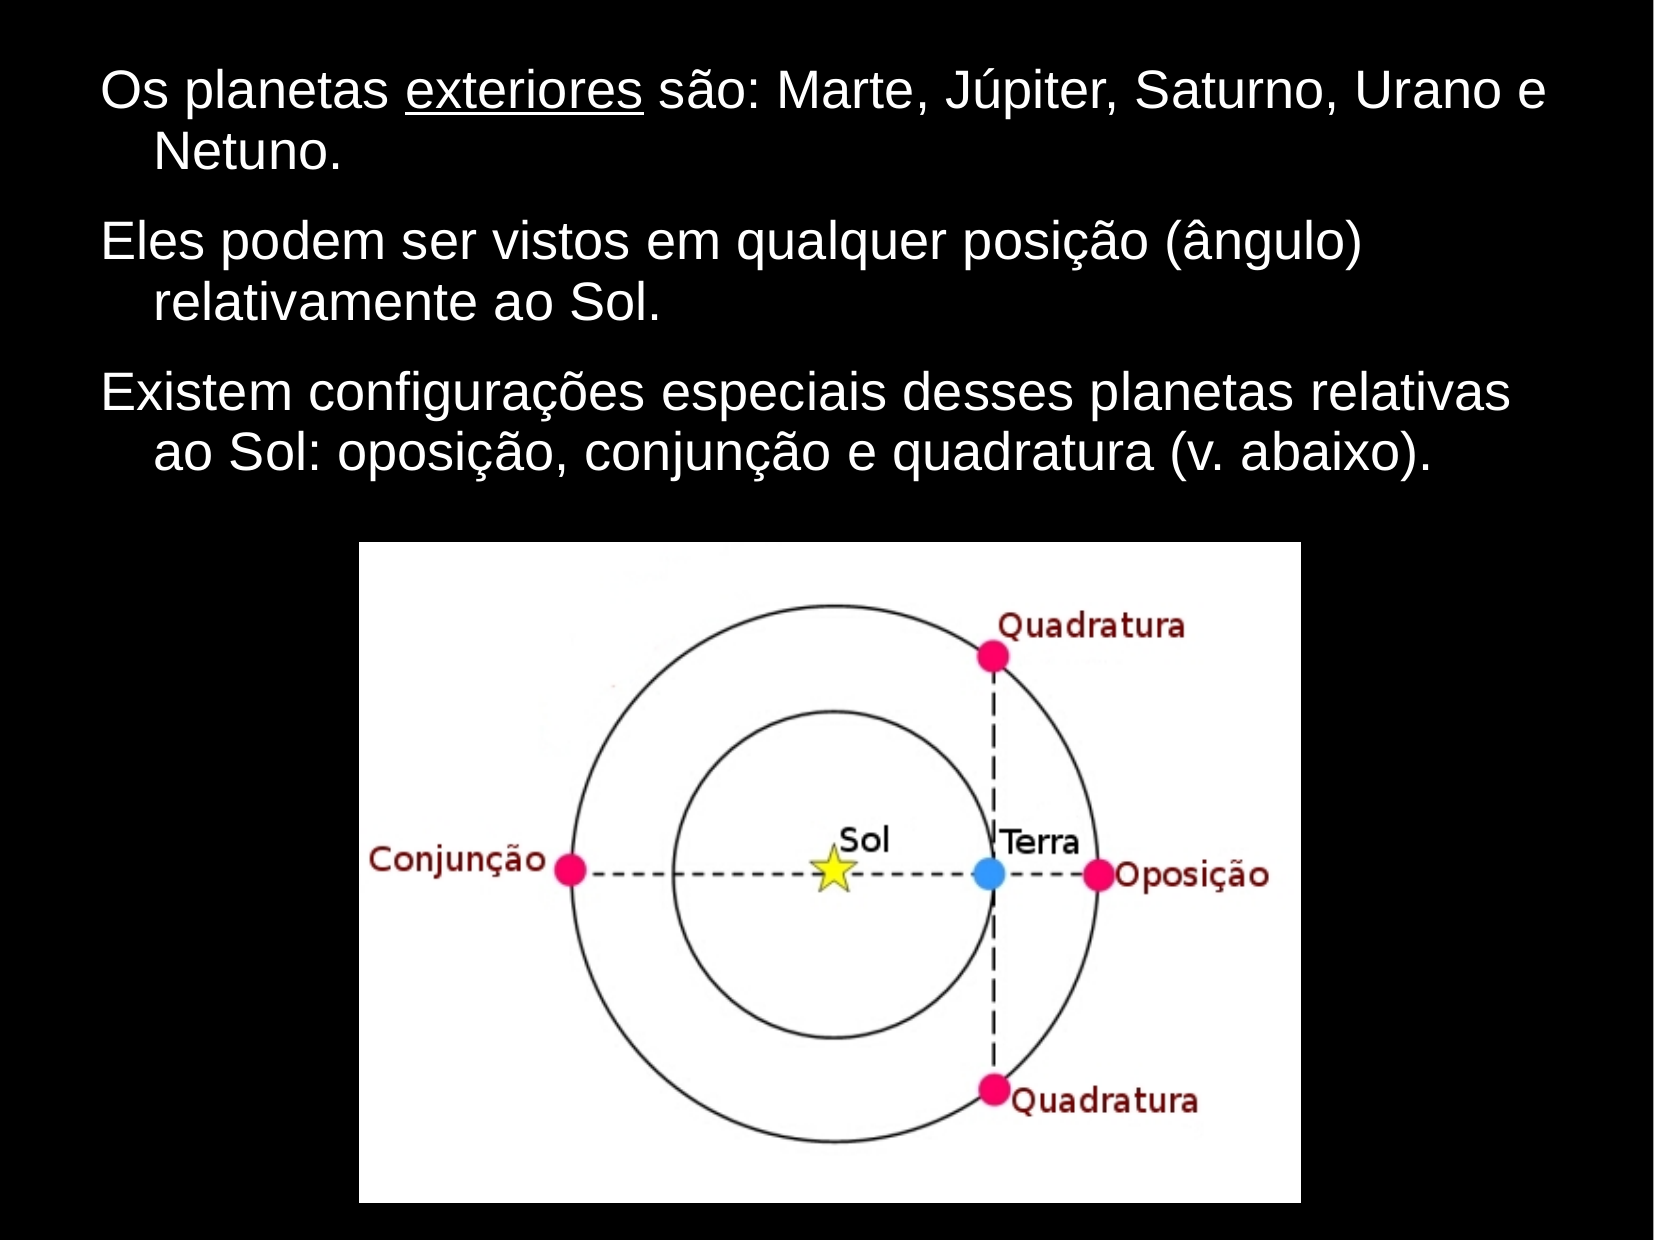

#
Os planetas exteriores são: Marte, Júpiter, Saturno, Urano e Netuno.
Eles podem ser vistos em qualquer posição (ângulo) relativamente ao Sol.
Existem configurações especiais desses planetas relativas ao Sol: oposição, conjunção e quadratura (v. abaixo).